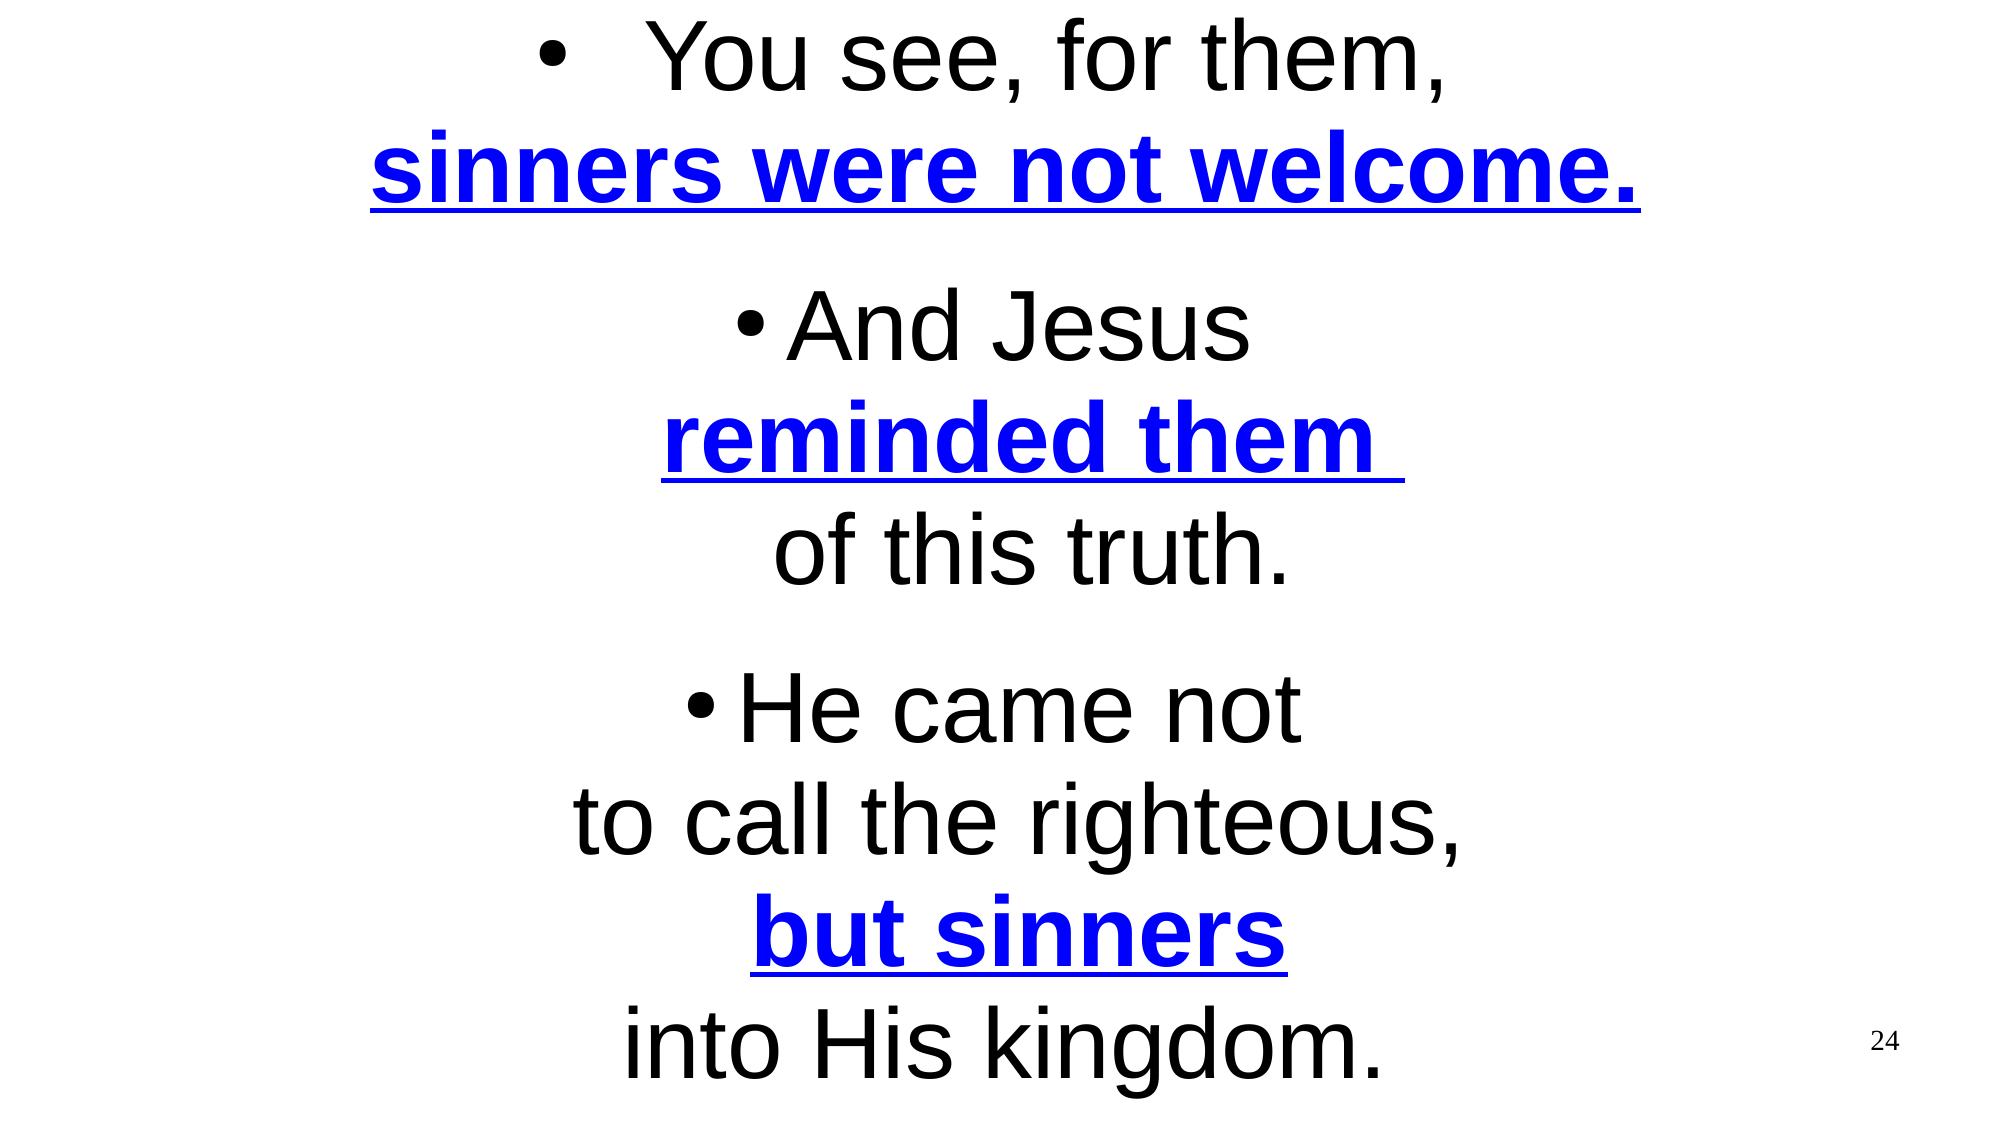

# You see, for them, sinners were not welcome.
And Jesus
reminded them
of this truth.
He came not
to call the righteous,
but sinners
into His kingdom.
24